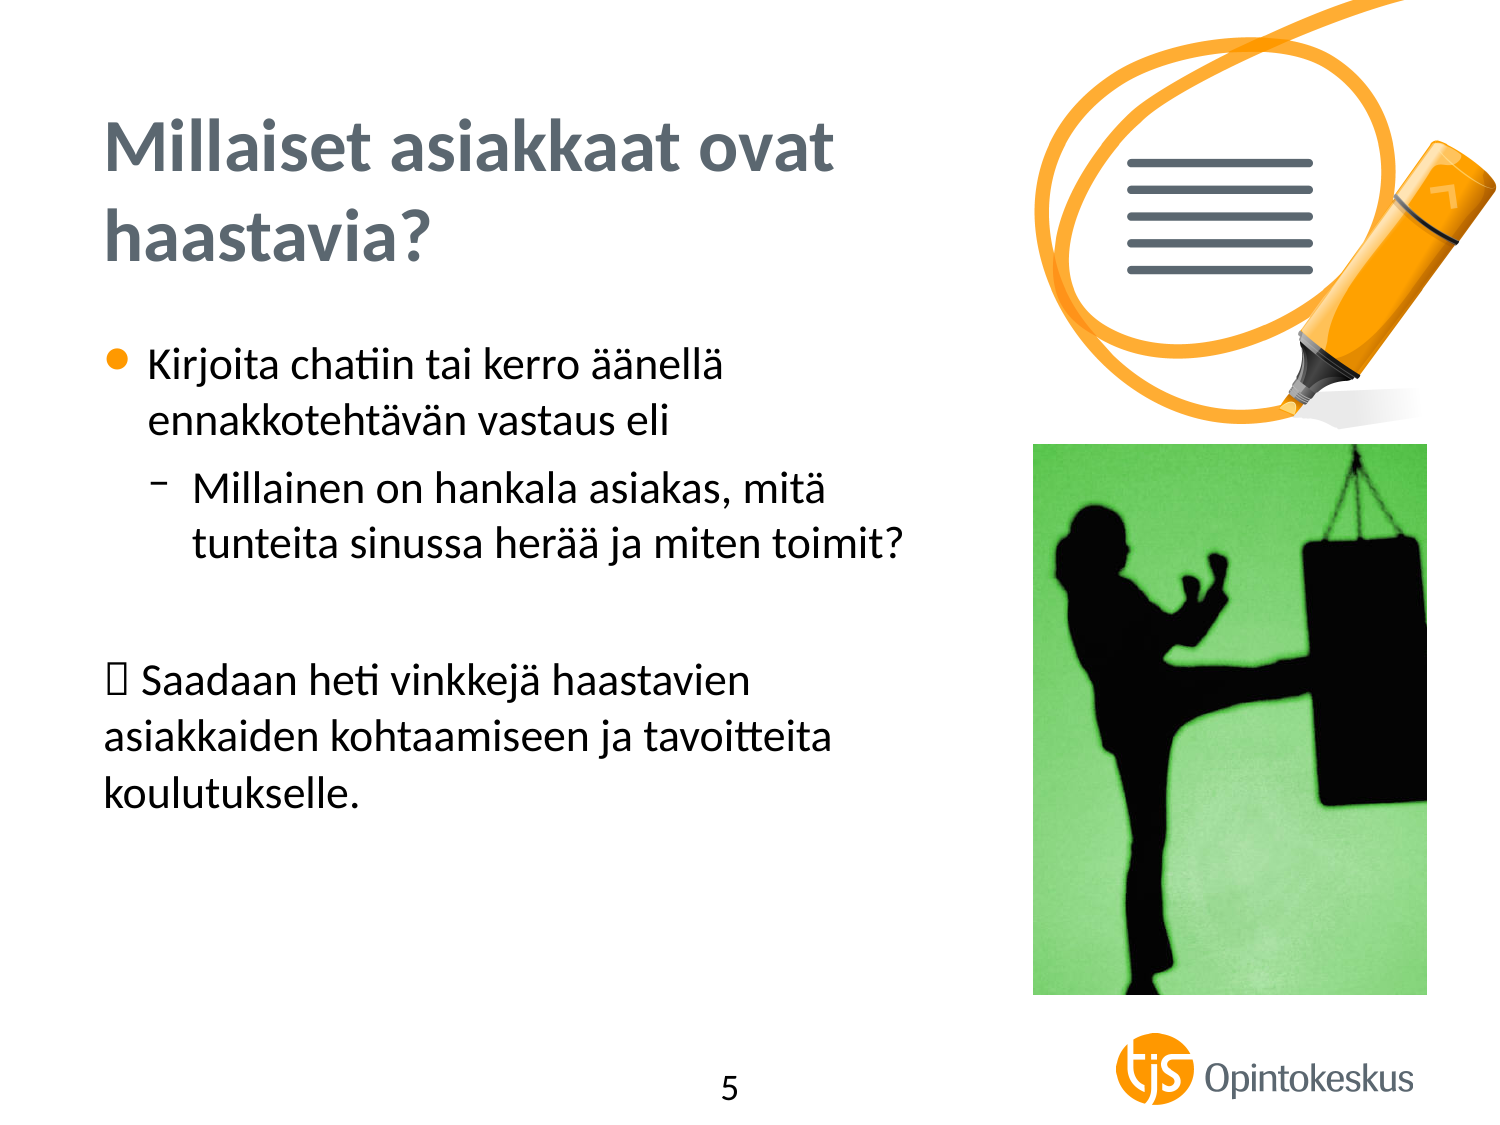

Millaiset asiakkaat ovat haastavia?
# Kirjoita chatiin tai kerro äänellä ennakkotehtävän vastaus eli
Millainen on hankala asiakas, mitä tunteita sinussa herää ja miten toimit?
 Saadaan heti vinkkejä haastavien asiakkaiden kohtaamiseen ja tavoitteita koulutukselle.